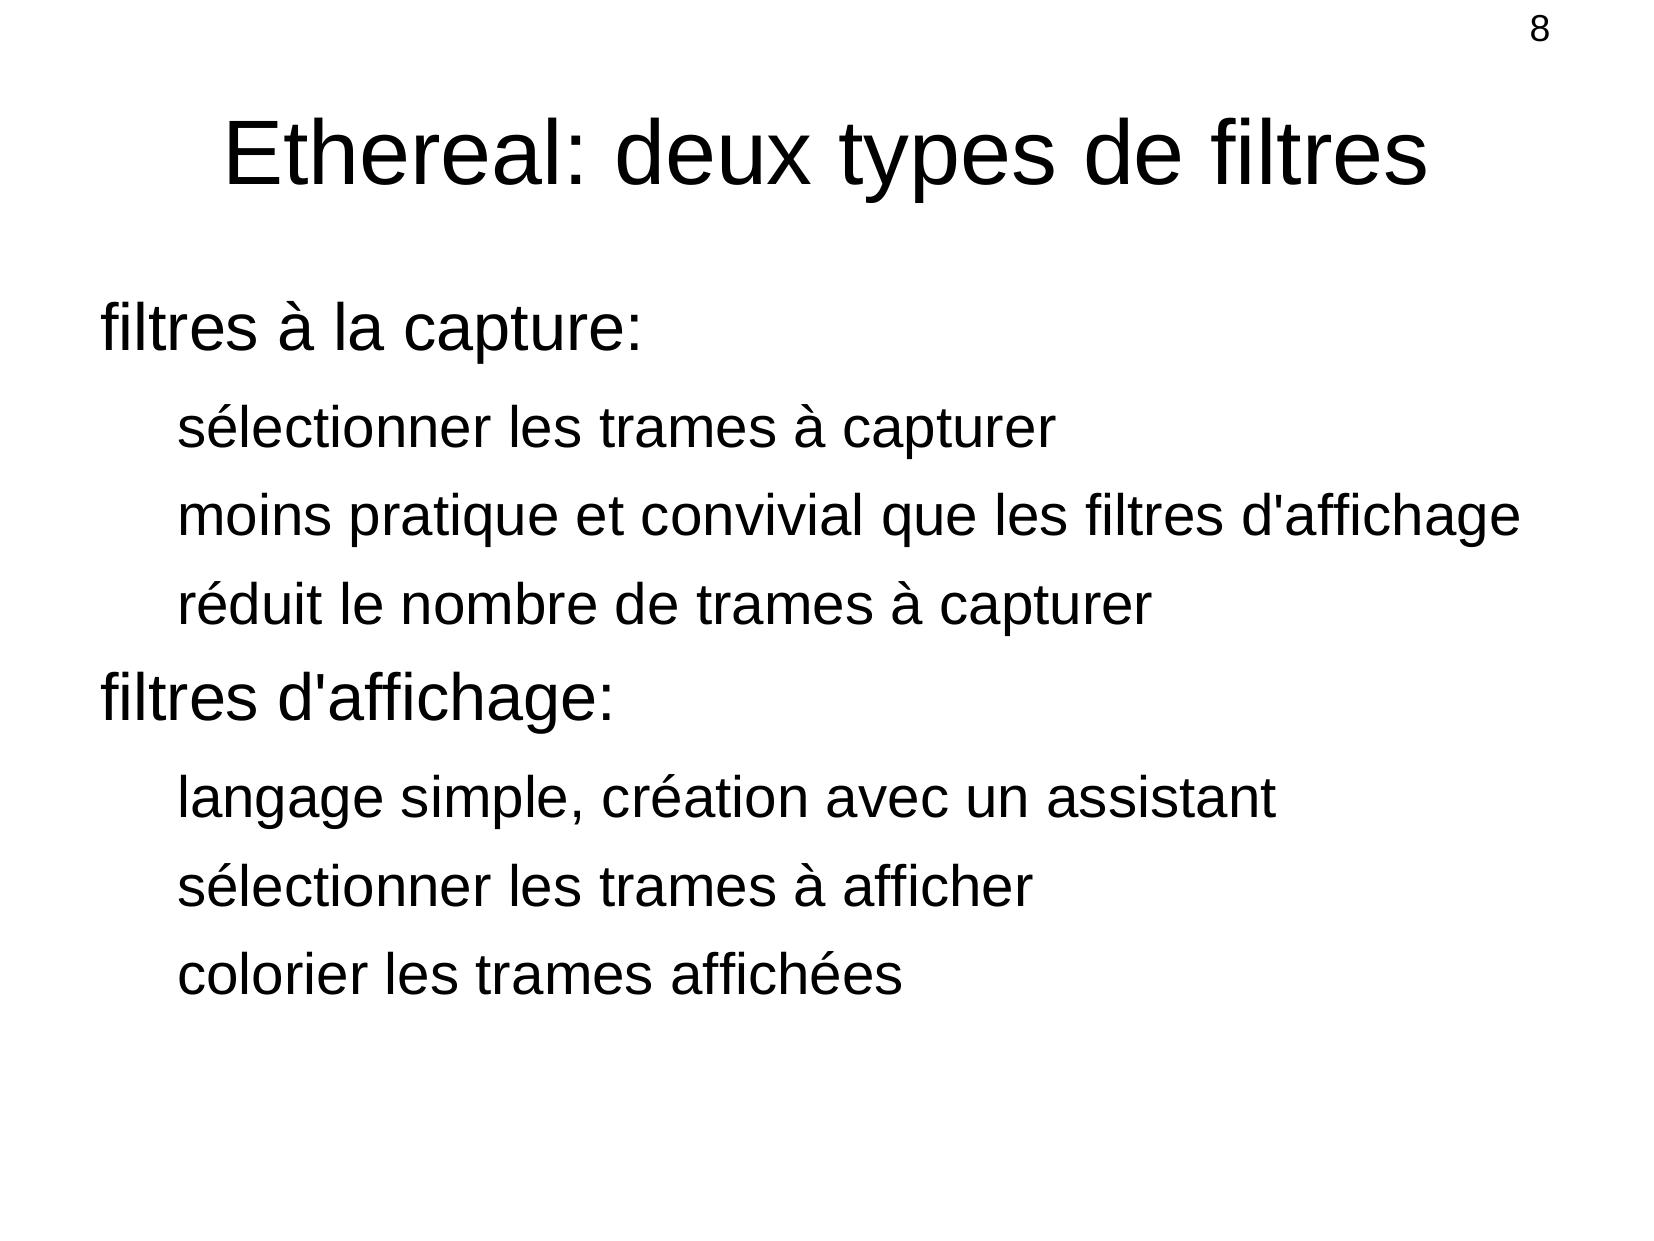

# Ethereal: deux types de filtres
filtres à la capture:
sélectionner les trames à capturer
moins pratique et convivial que les filtres d'affichage
réduit le nombre de trames à capturer
filtres d'affichage:
langage simple, création avec un assistant
sélectionner les trames à afficher
colorier les trames affichées